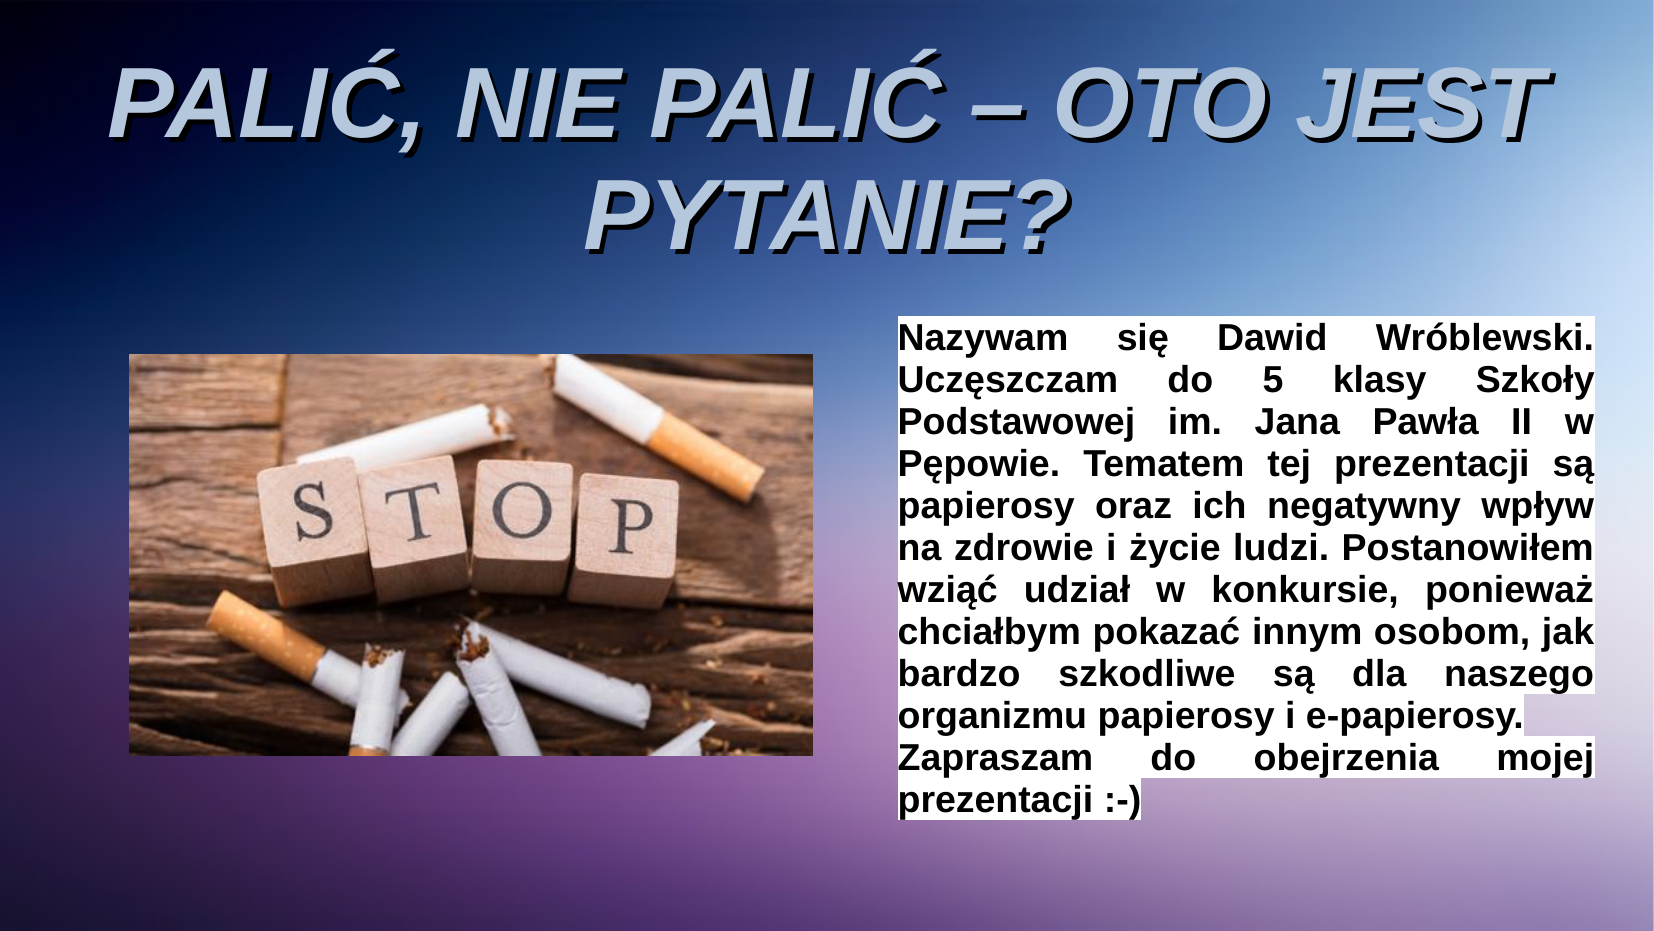

# PALIĆ, NIE PALIĆ – OTO JEST PYTANIE?
Nazywam się Dawid Wróblewski. Uczęszczam do 5 klasy Szkoły Podstawowej im. Jana Pawła II w Pępowie. Tematem tej prezentacji są papierosy oraz ich negatywny wpływ na zdrowie i życie ludzi. Postanowiłem wziąć udział w konkursie, ponieważ chciałbym pokazać innym osobom, jak bardzo szkodliwe są dla naszego organizmu papierosy i e-papierosy.
Zapraszam do obejrzenia mojej prezentacji :-)